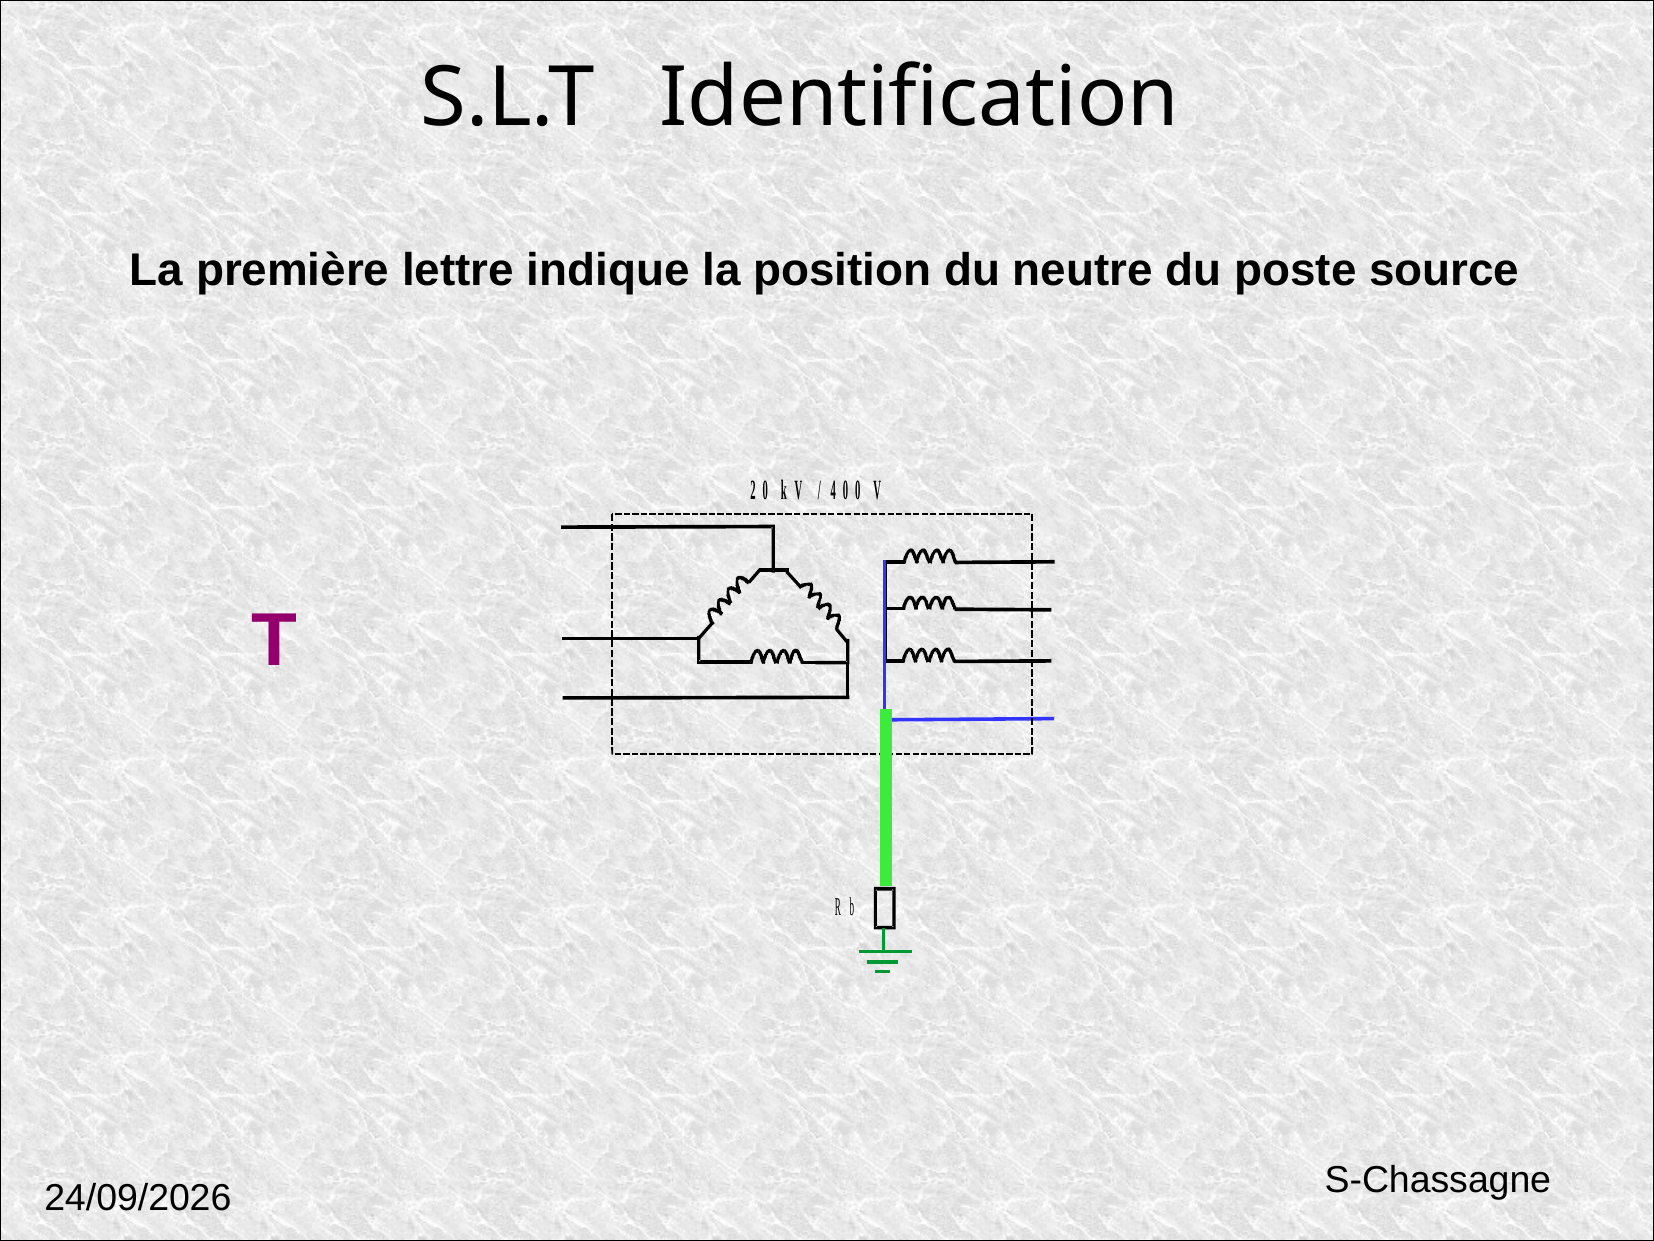

S.L.T Identification
La première lettre indique la position du neutre du poste source
T